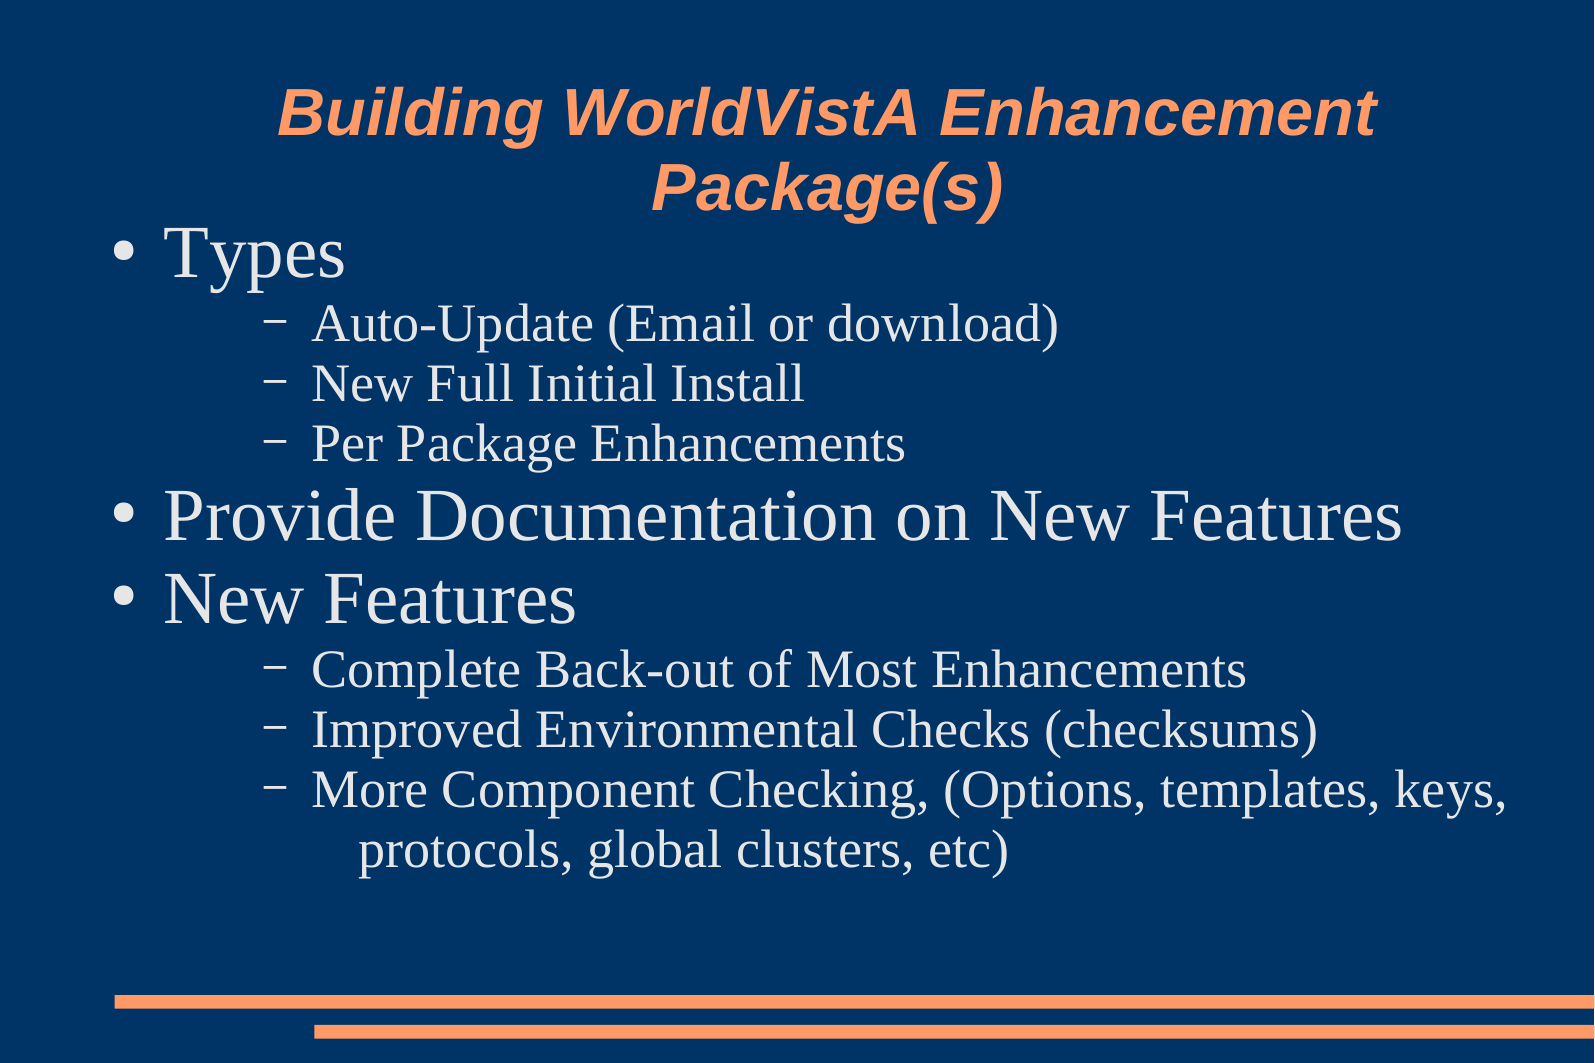

# Building WorldVistA Enhancement Package(s)
Types
Auto-Update (Email or download)
New Full Initial Install
Per Package Enhancements
Provide Documentation on New Features
New Features
Complete Back-out of Most Enhancements
Improved Environmental Checks (checksums)
More Component Checking, (Options, templates, keys, protocols, global clusters, etc)